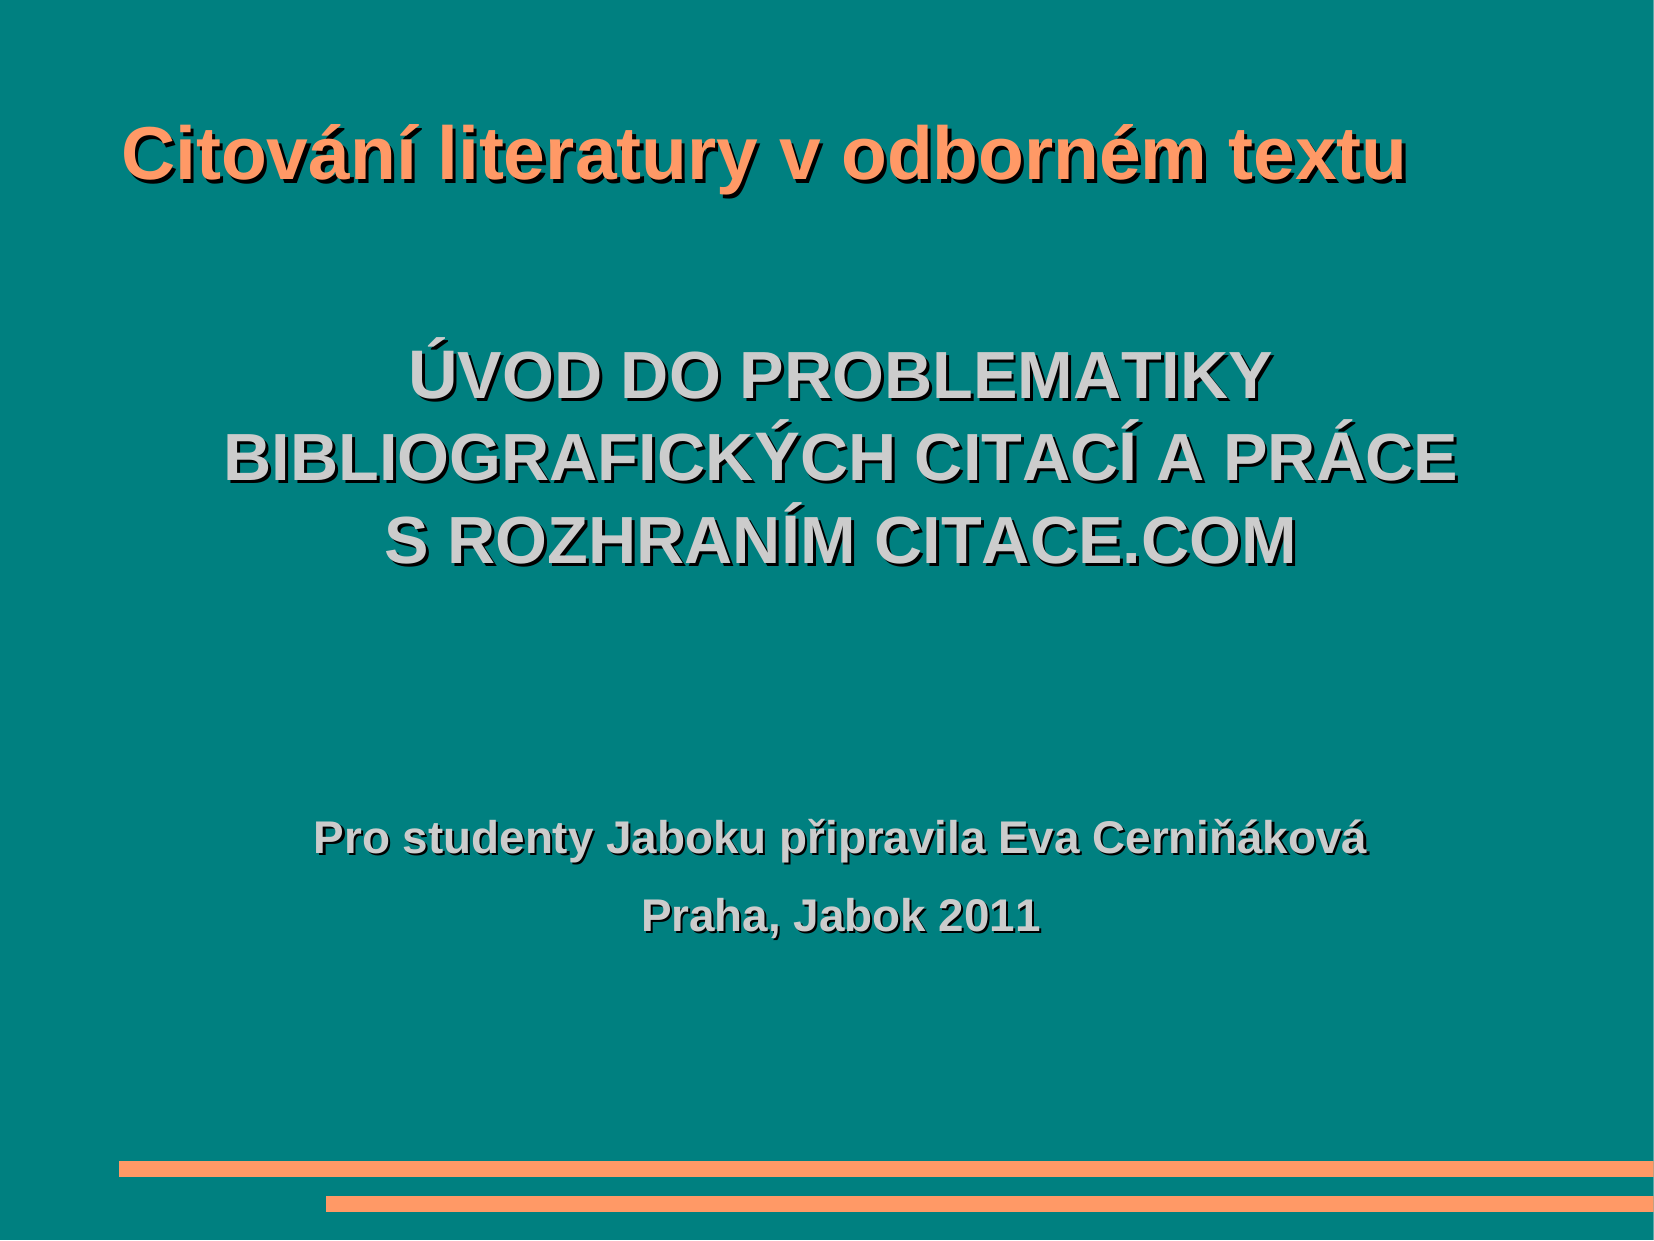

# Citování literatury v odborném textu
ÚVOD DO PROBLEMATIKY BIBLIOGRAFICKÝCH CITACÍ A PRÁCE S ROZHRANÍM CITACE.COM
Pro studenty Jaboku připravila Eva Cerniňáková
Praha, Jabok 2011